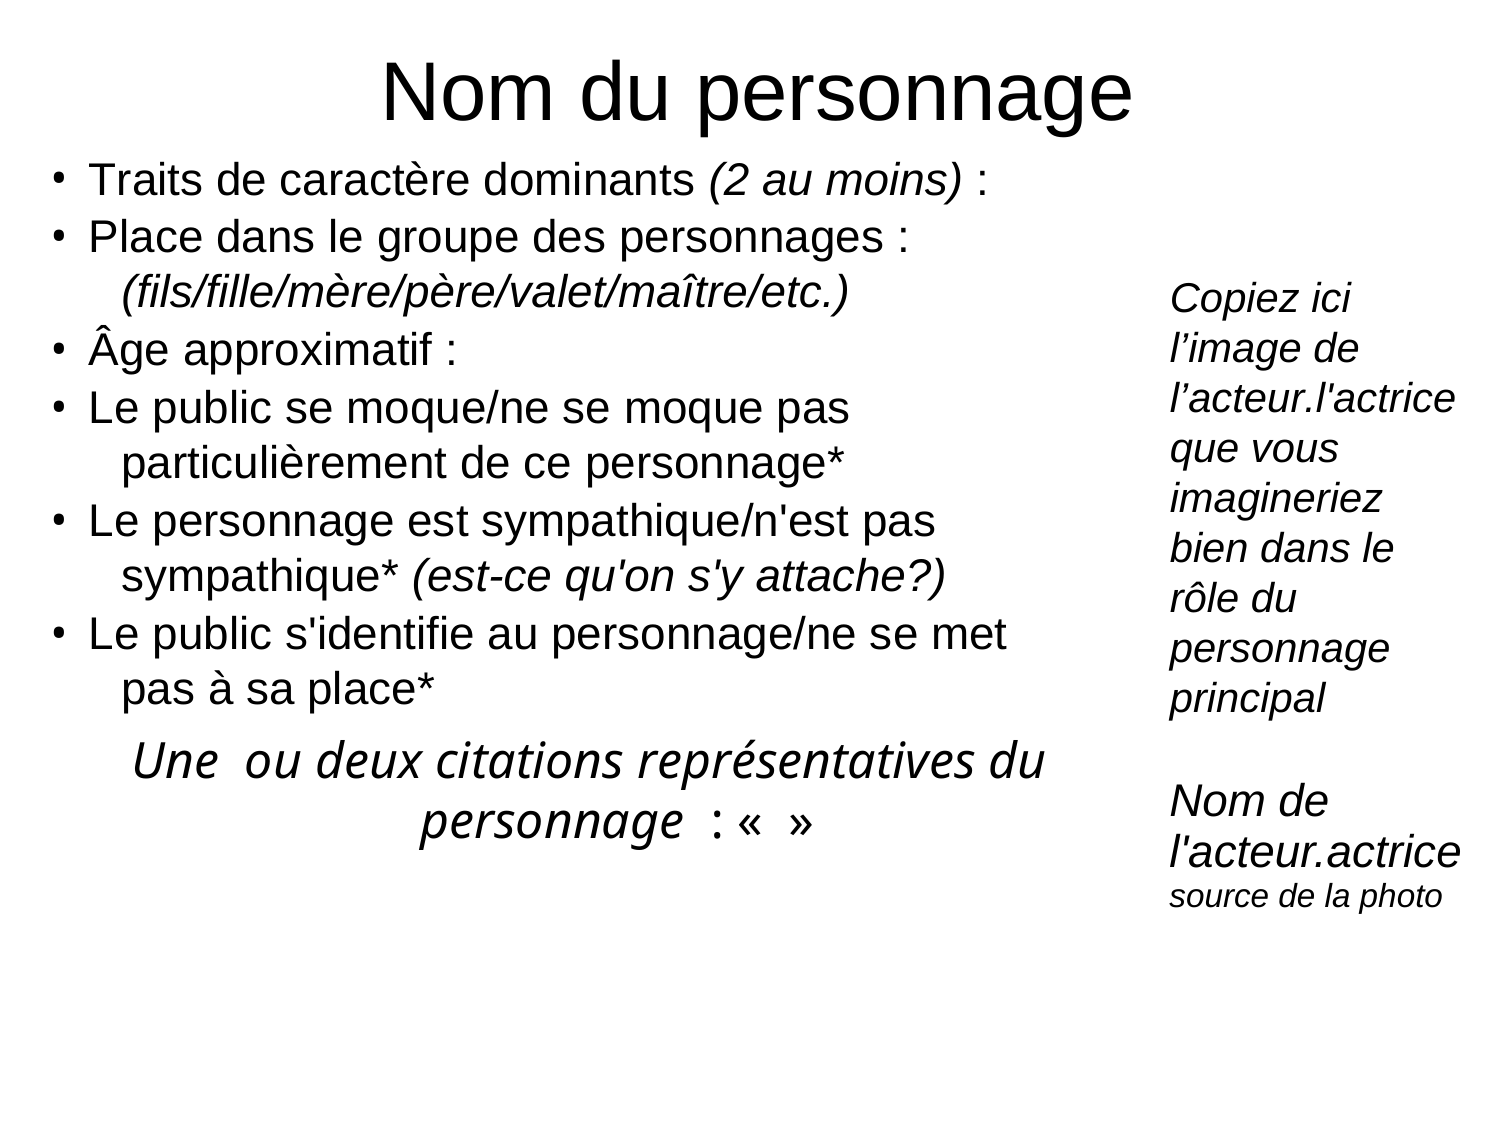

# Nom du personnage
Traits de caractère dominants (2 au moins) :
Place dans le groupe des personnages : (fils/fille/mère/père/valet/maître/etc.)
Âge approximatif :
Le public se moque/ne se moque pas particulièrement de ce personnage*
Le personnage est sympathique/n'est pas sympathique* (est-ce qu'on s'y attache?)
Le public s'identifie au personnage/ne se met pas à sa place*
Une ou deux citations représentatives du personnage : «  »
Copiez ici l’image de l’acteur.l'actrice que vous imagineriez bien dans le rôle du personnage principal
Nom de l'acteur.actrice source de la photo